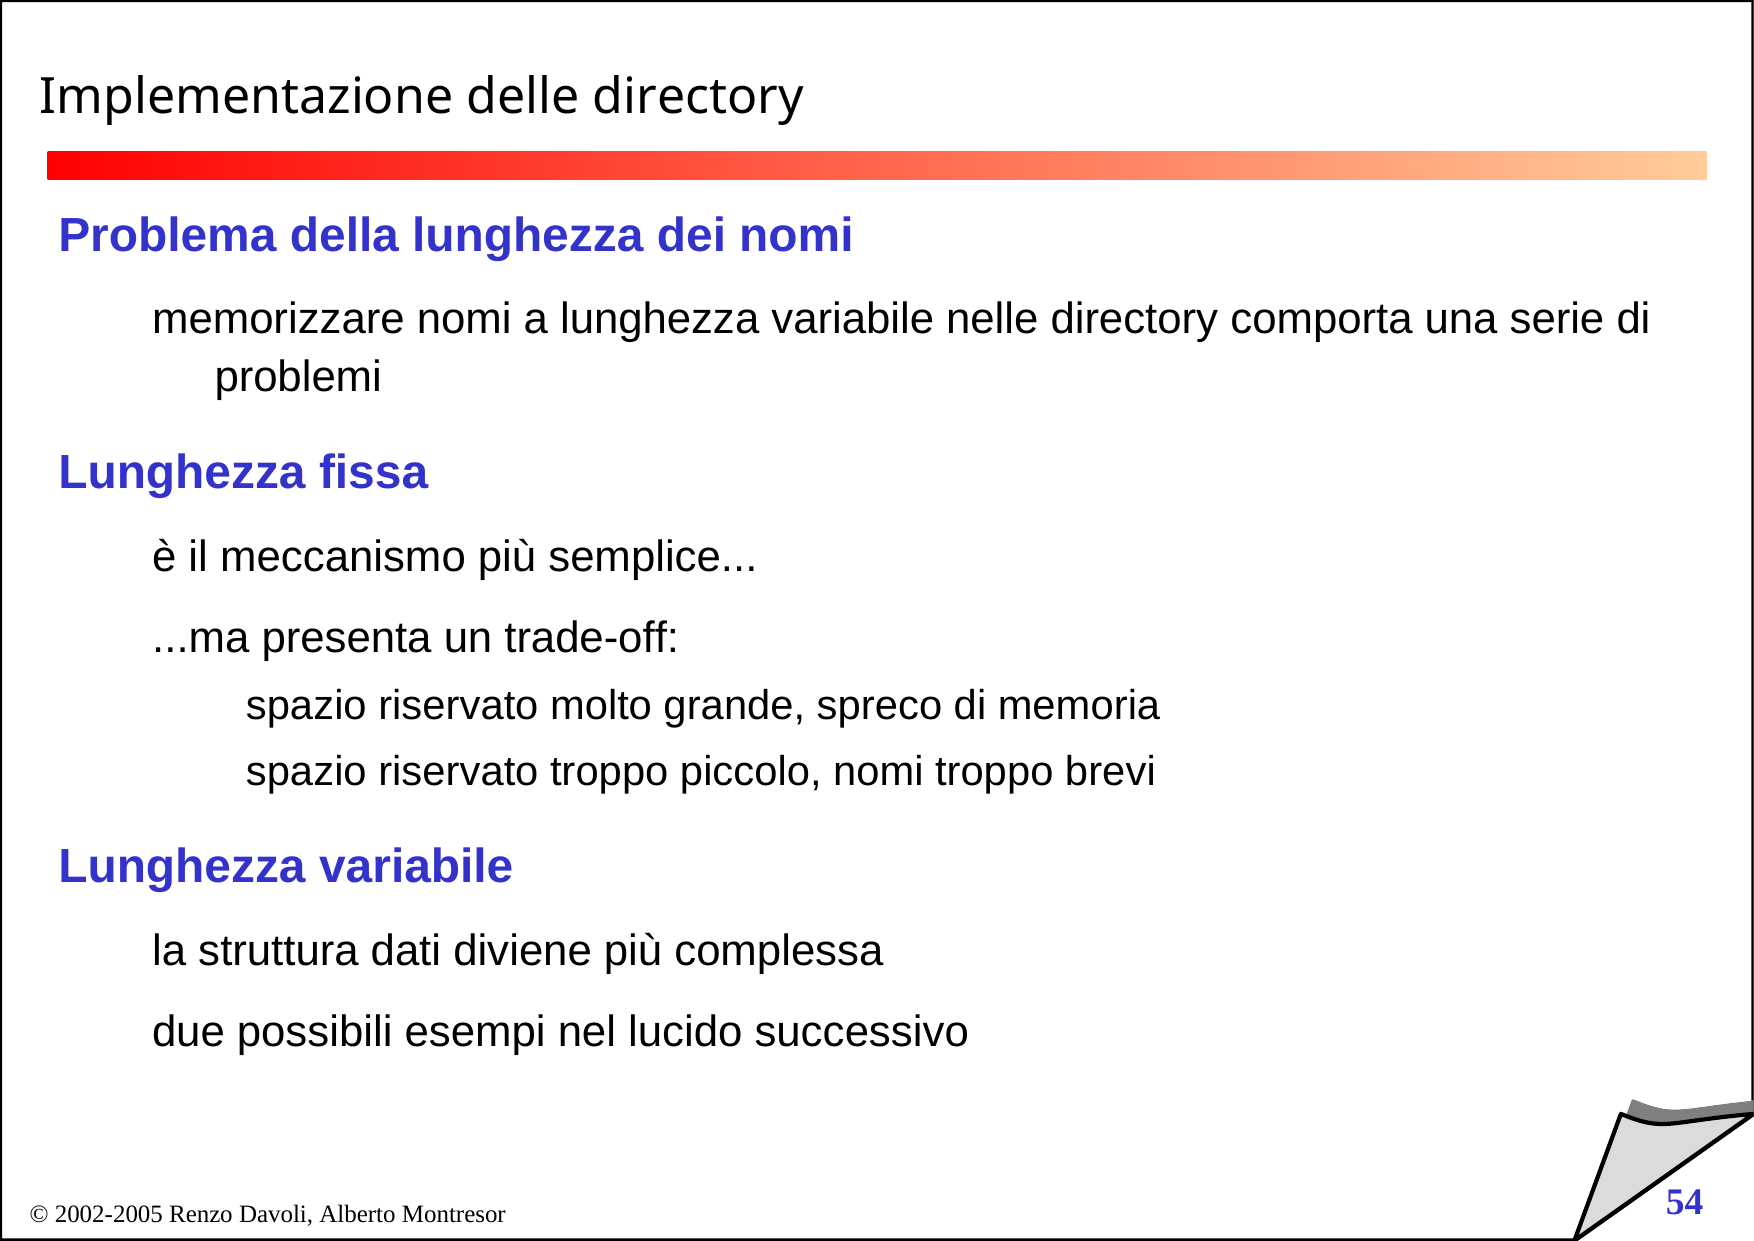

# Implementazione delle directory
Problema della lunghezza dei nomi
memorizzare nomi a lunghezza variabile nelle directory comporta una serie di problemi
Lunghezza fissa
è il meccanismo più semplice...
...ma presenta un trade-off:
spazio riservato molto grande, spreco di memoria
spazio riservato troppo piccolo, nomi troppo brevi
Lunghezza variabile
la struttura dati diviene più complessa
due possibili esempi nel lucido successivo